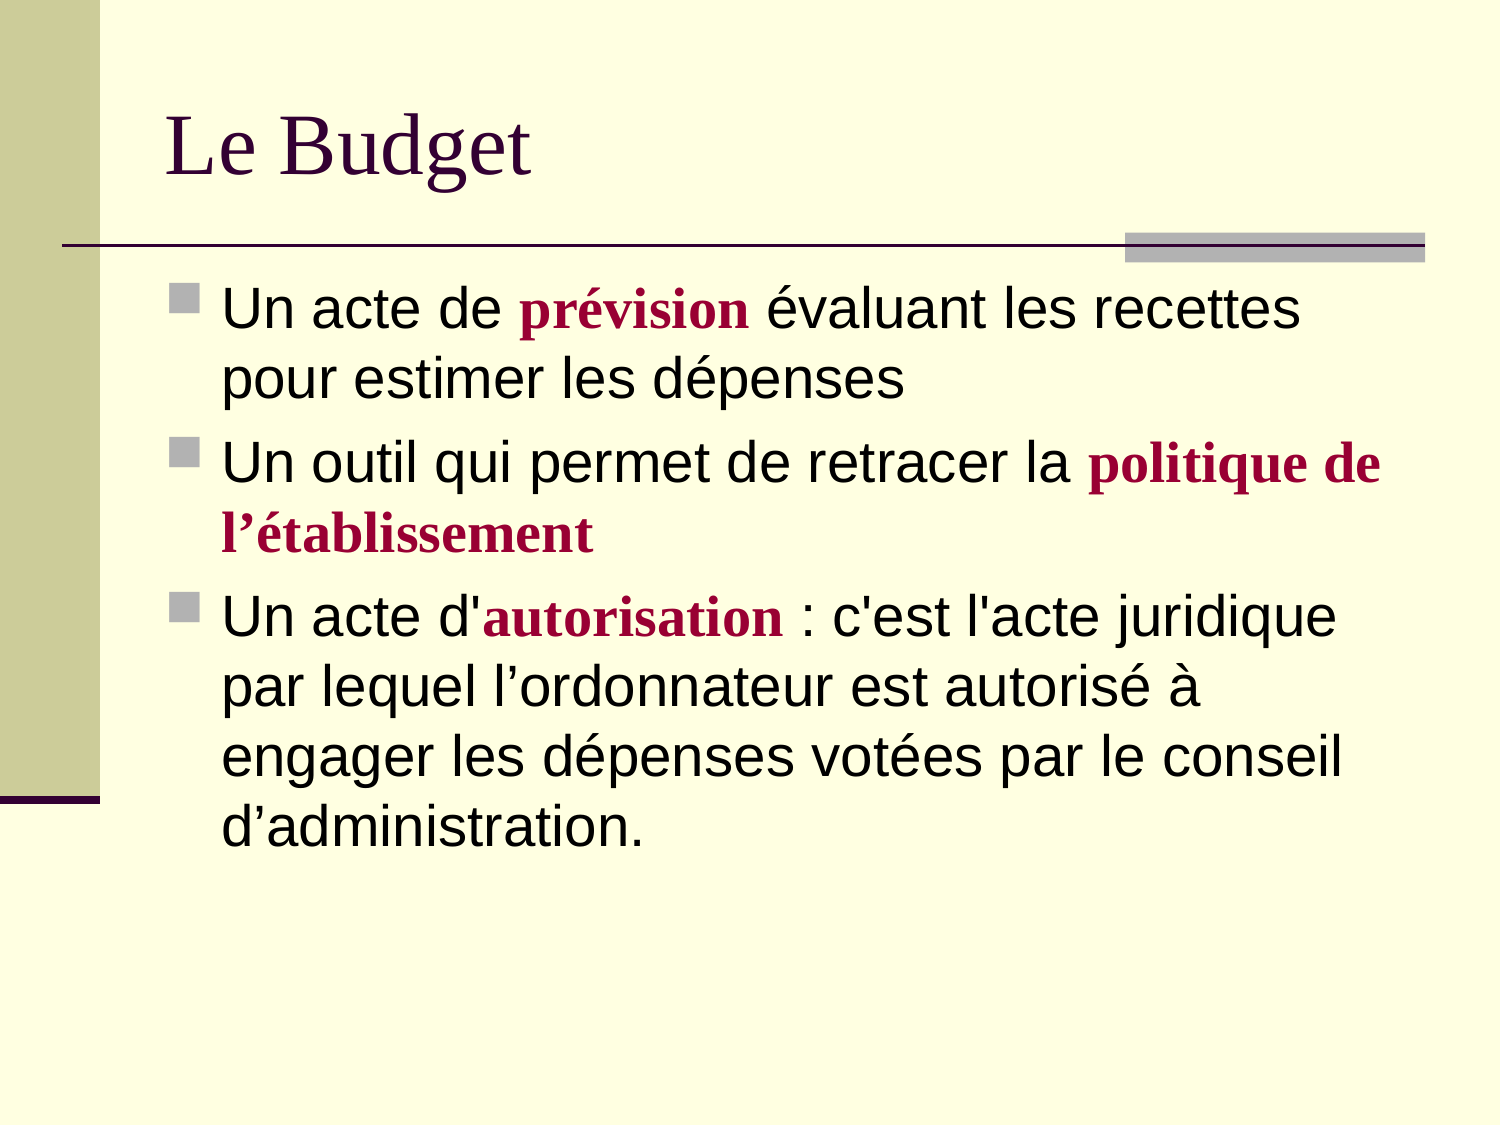

# Le Budget
Un acte de prévision évaluant les recettes pour estimer les dépenses
Un outil qui permet de retracer la politique de l’établissement
Un acte d'autorisation : c'est l'acte juridique par lequel l’ordonnateur est autorisé à engager les dépenses votées par le conseil d’administration.